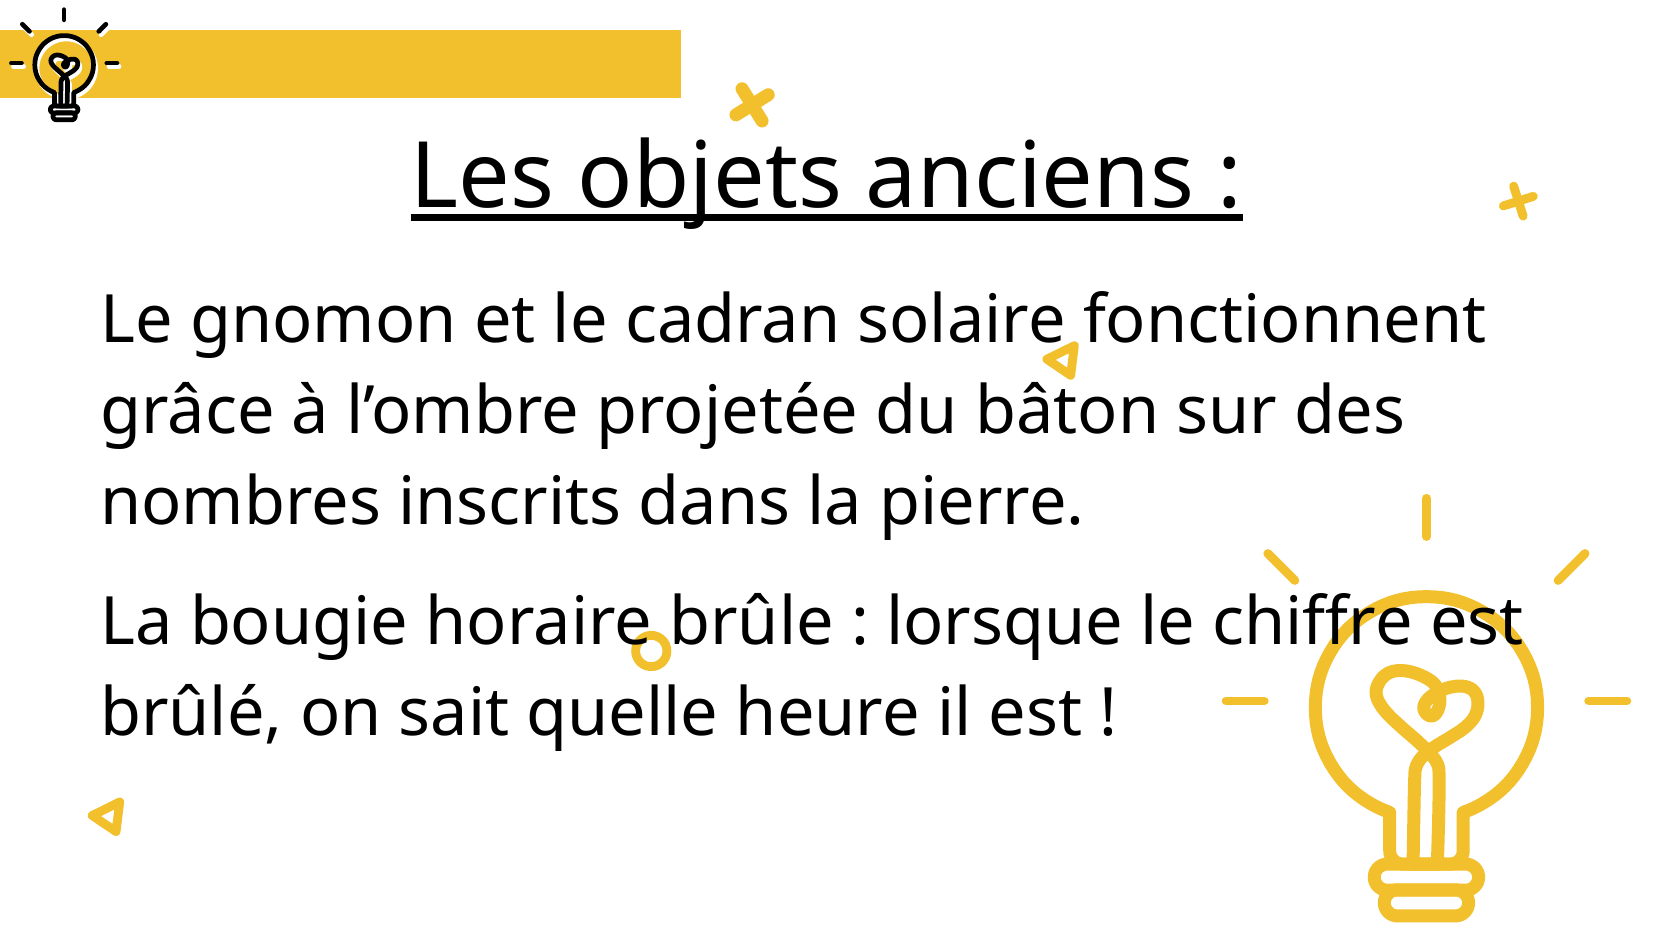

# Les objets anciens :
Le gnomon et le cadran solaire fonctionnent grâce à l’ombre projetée du bâton sur des nombres inscrits dans la pierre.
La bougie horaire brûle : lorsque le chiffre est brûlé, on sait quelle heure il est !